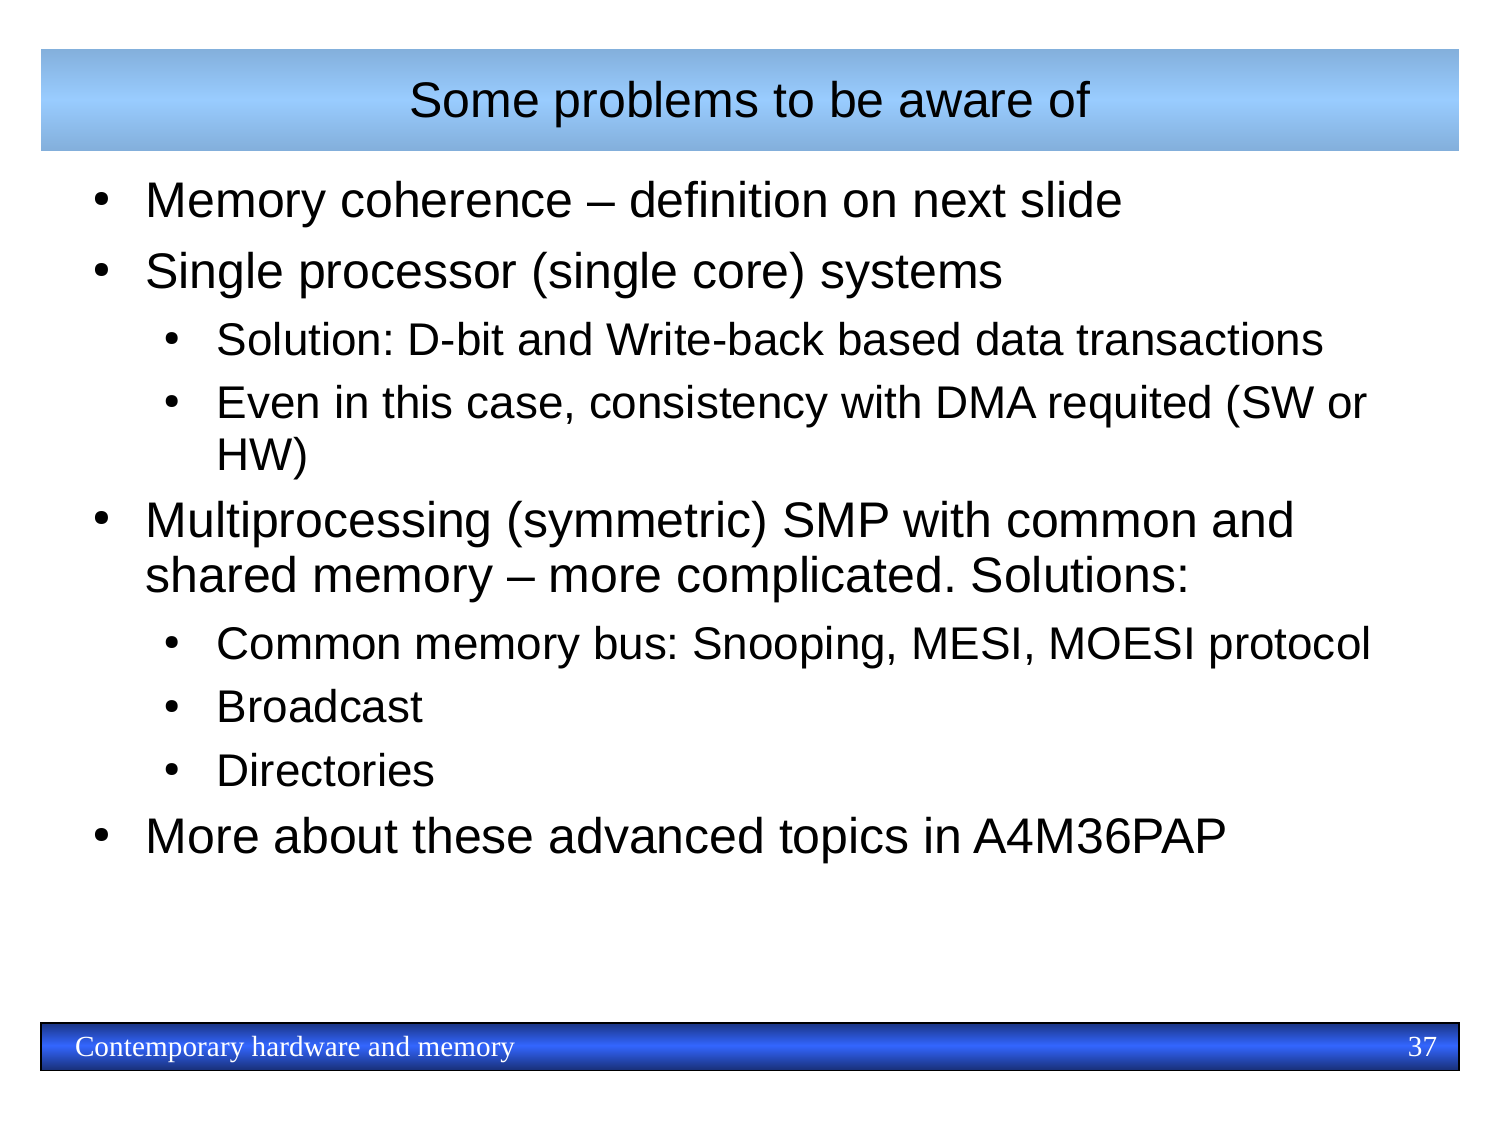

# Some problems to be aware of
Memory coherence – definition on next slide
Single processor (single core) systems
Solution: D-bit and Write-back based data transactions
Even in this case, consistency with DMA requited (SW or HW)
Multiprocessing (symmetric) SMP with common and shared memory – more complicated. Solutions:
Common memory bus: Snooping, MESI, MOESI protocol
Broadcast
Directories
More about these advanced topics in A4M36PAP
Contemporary hardware and memory
37